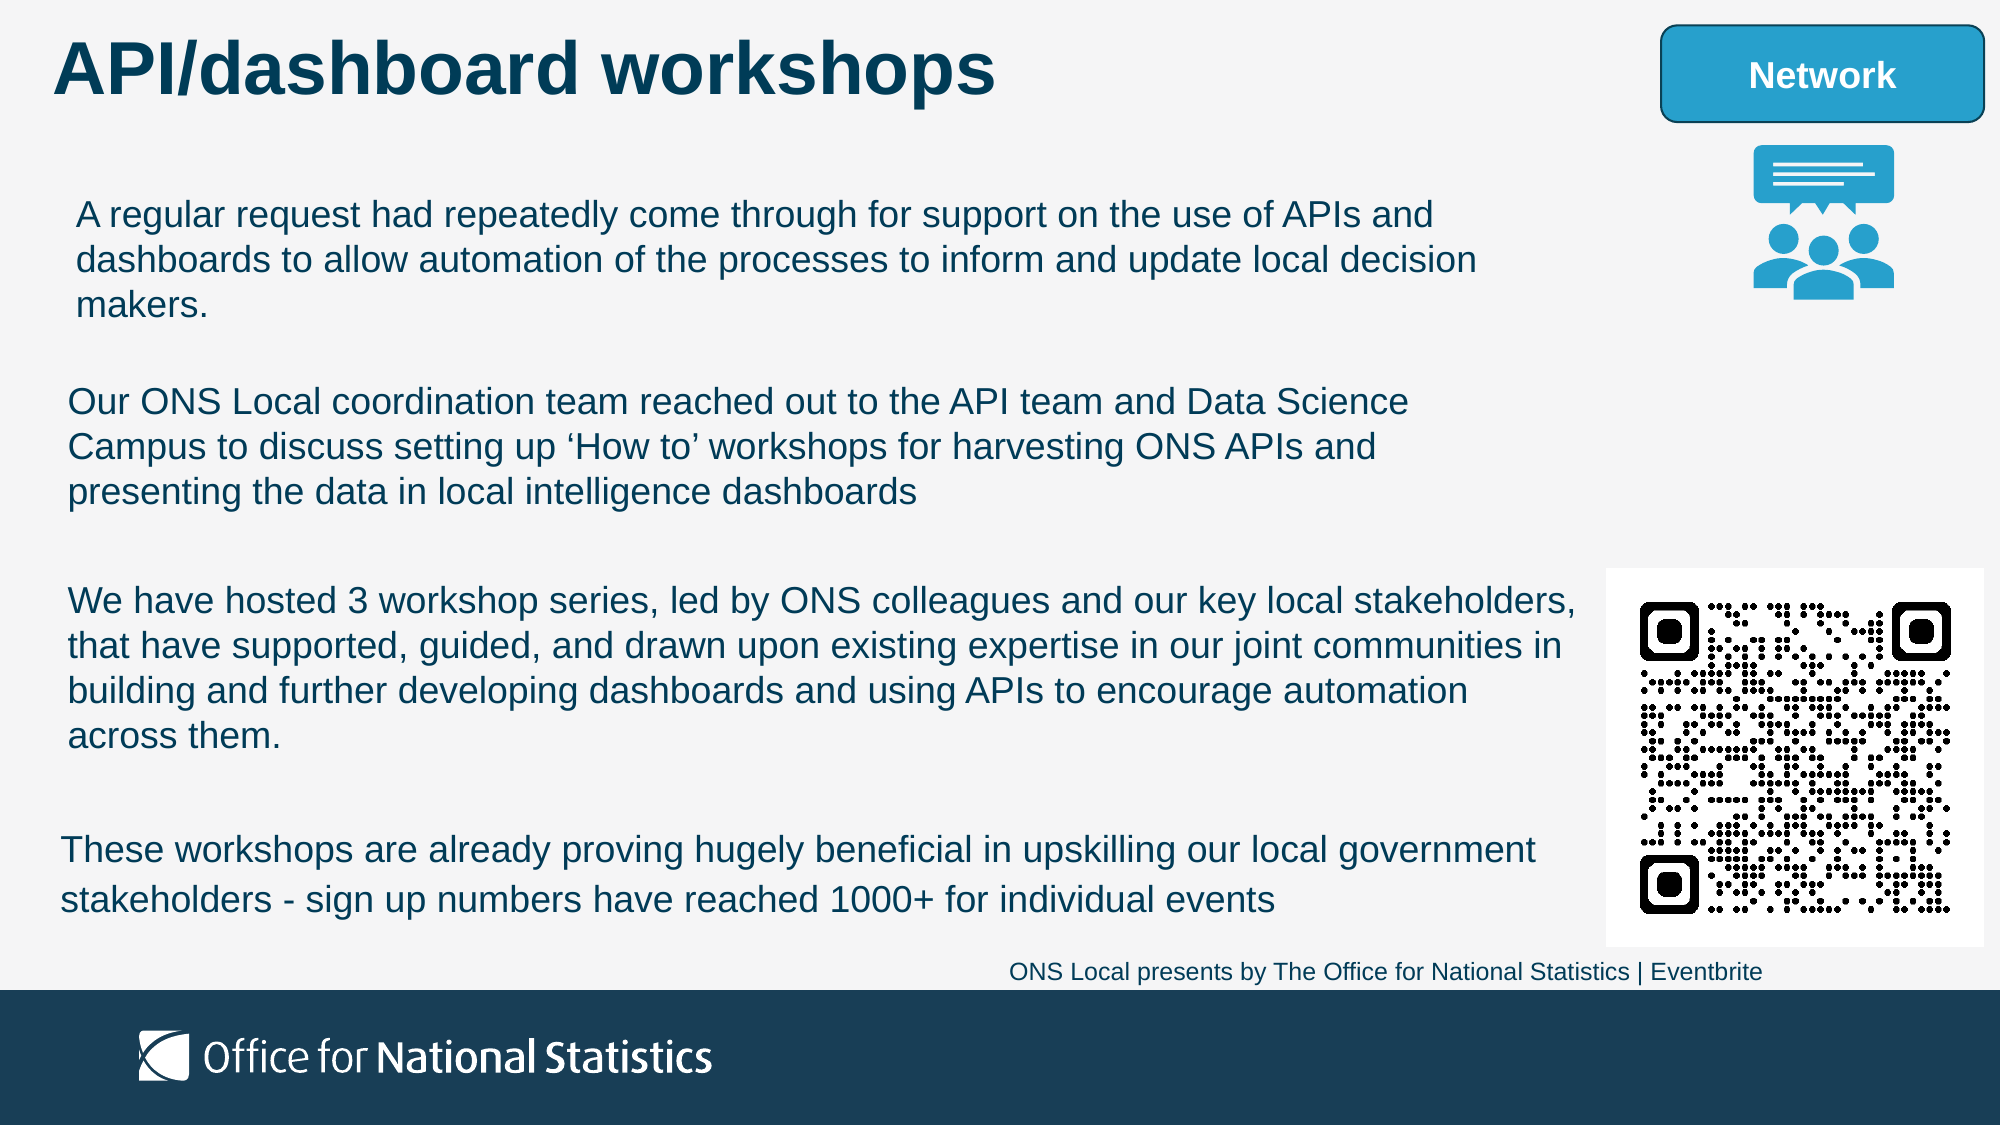

Network
# API/dashboard workshops
A regular request had repeatedly come through for support on the use of APIs and dashboards to allow automation of the processes to inform and update local decision makers.
Our ONS Local coordination team reached out to the API team and Data Science Campus to discuss setting up ‘How to’ workshops for harvesting ONS APIs and presenting the data in local intelligence dashboards
We have hosted 3 workshop series, led by ONS colleagues and our key local stakeholders, that have supported, guided, and drawn upon existing expertise in our joint communities in building and further developing dashboards and using APIs to encourage automation across them.
These workshops are already proving hugely beneficial in upskilling our local government stakeholders - sign up numbers have reached 1000+ for individual events
ONS Local presents by The Office for National Statistics | Eventbrite